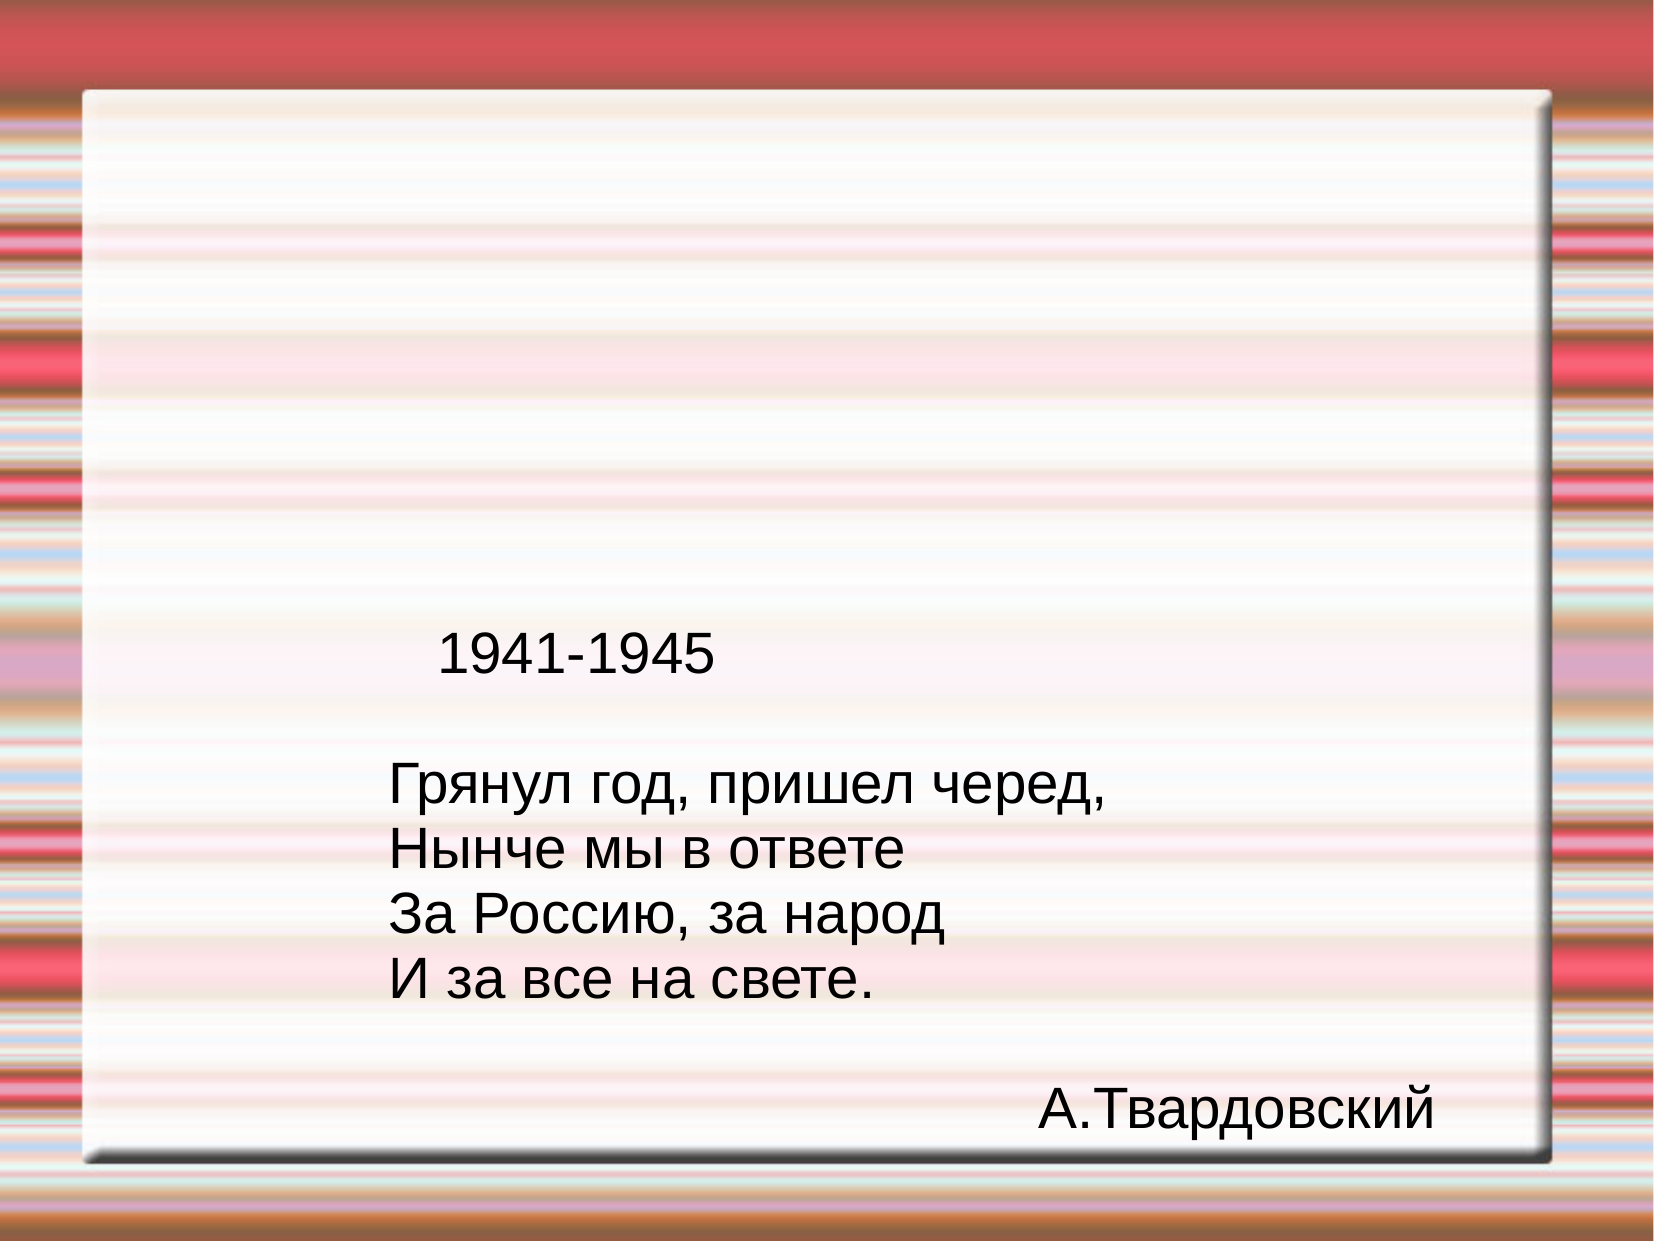

#
 1941-1945
 Грянул год, пришел черед,
 Нынче мы в ответе
 За Россию, за народ
 И за все на свете.
 А.Твардовский